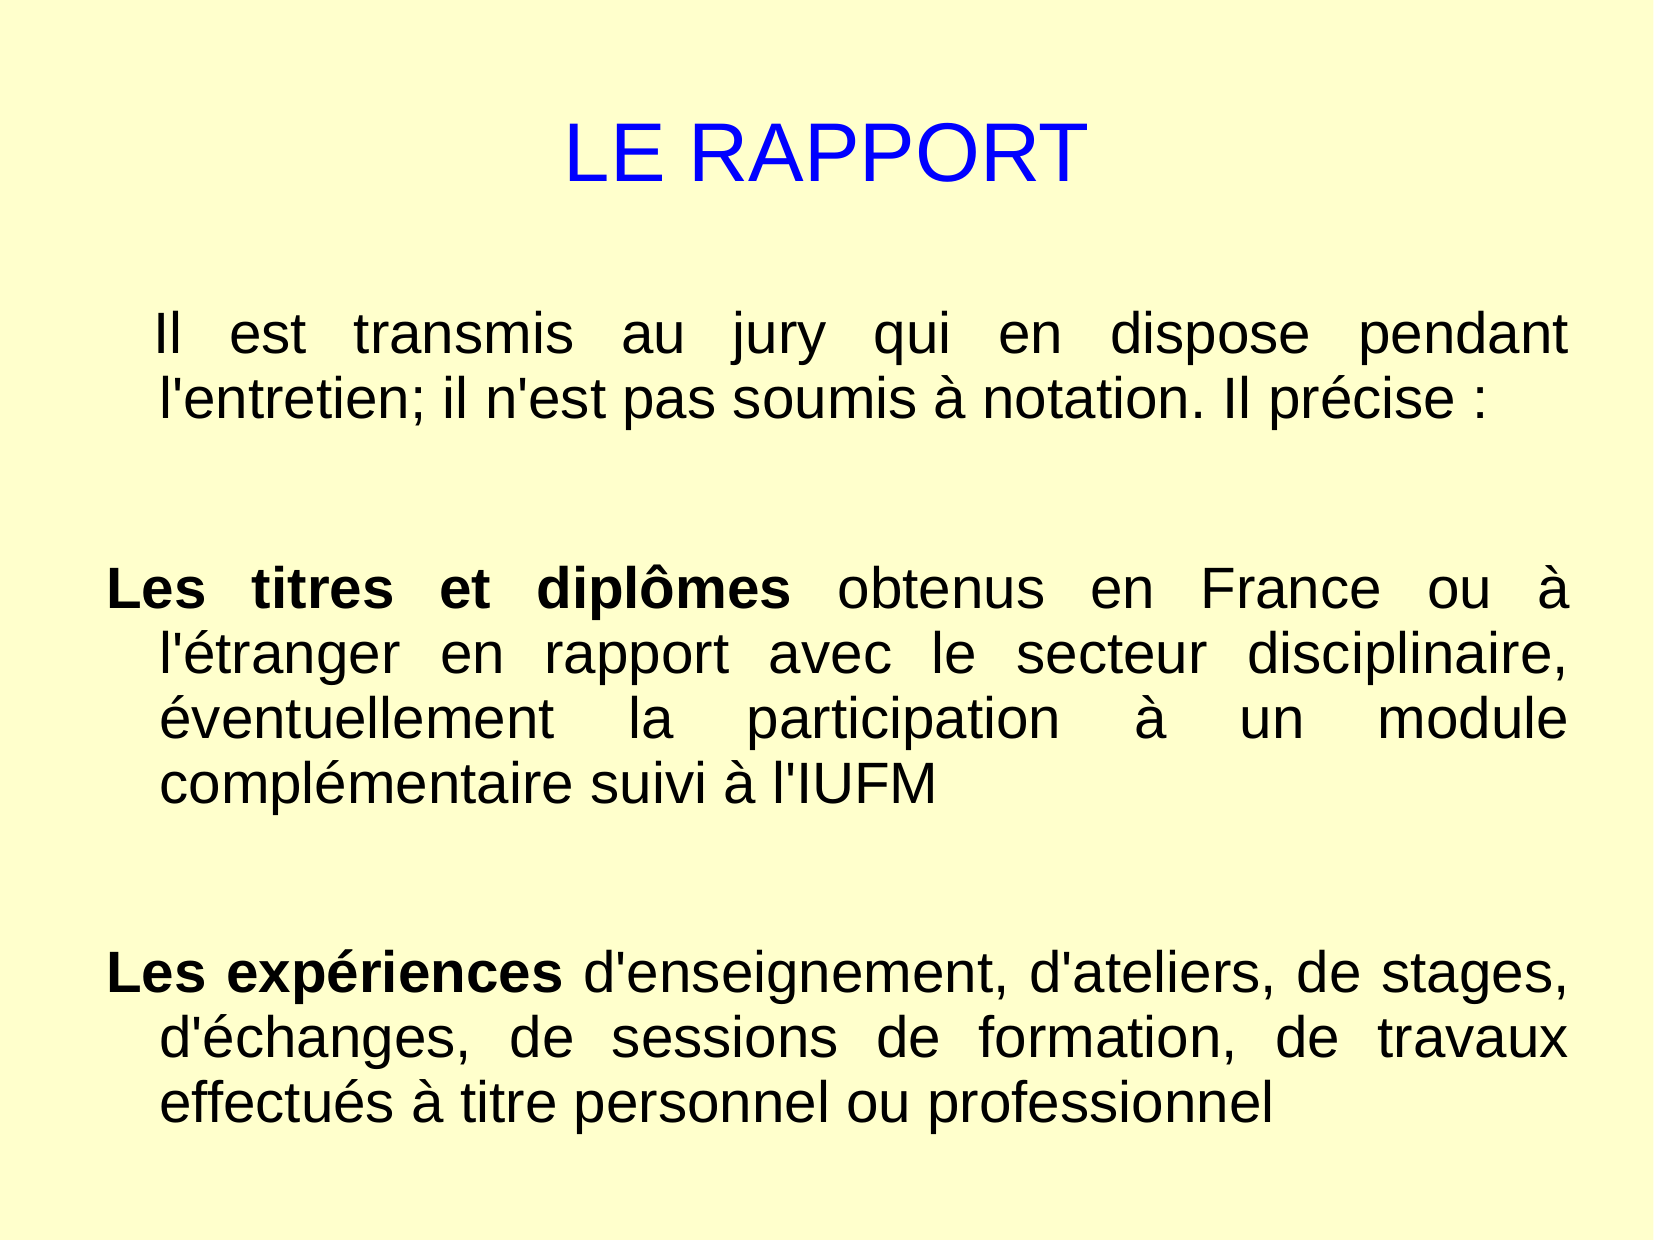

# LE RAPPORT
 Il est transmis au jury qui en dispose pendant l'entretien; il n'est pas soumis à notation. Il précise :
Les titres et diplômes obtenus en France ou à l'étranger en rapport avec le secteur disciplinaire, éventuellement la participation à un module complémentaire suivi à l'IUFM
Les expériences d'enseignement, d'ateliers, de stages, d'échanges, de sessions de formation, de travaux effectués à titre personnel ou professionnel